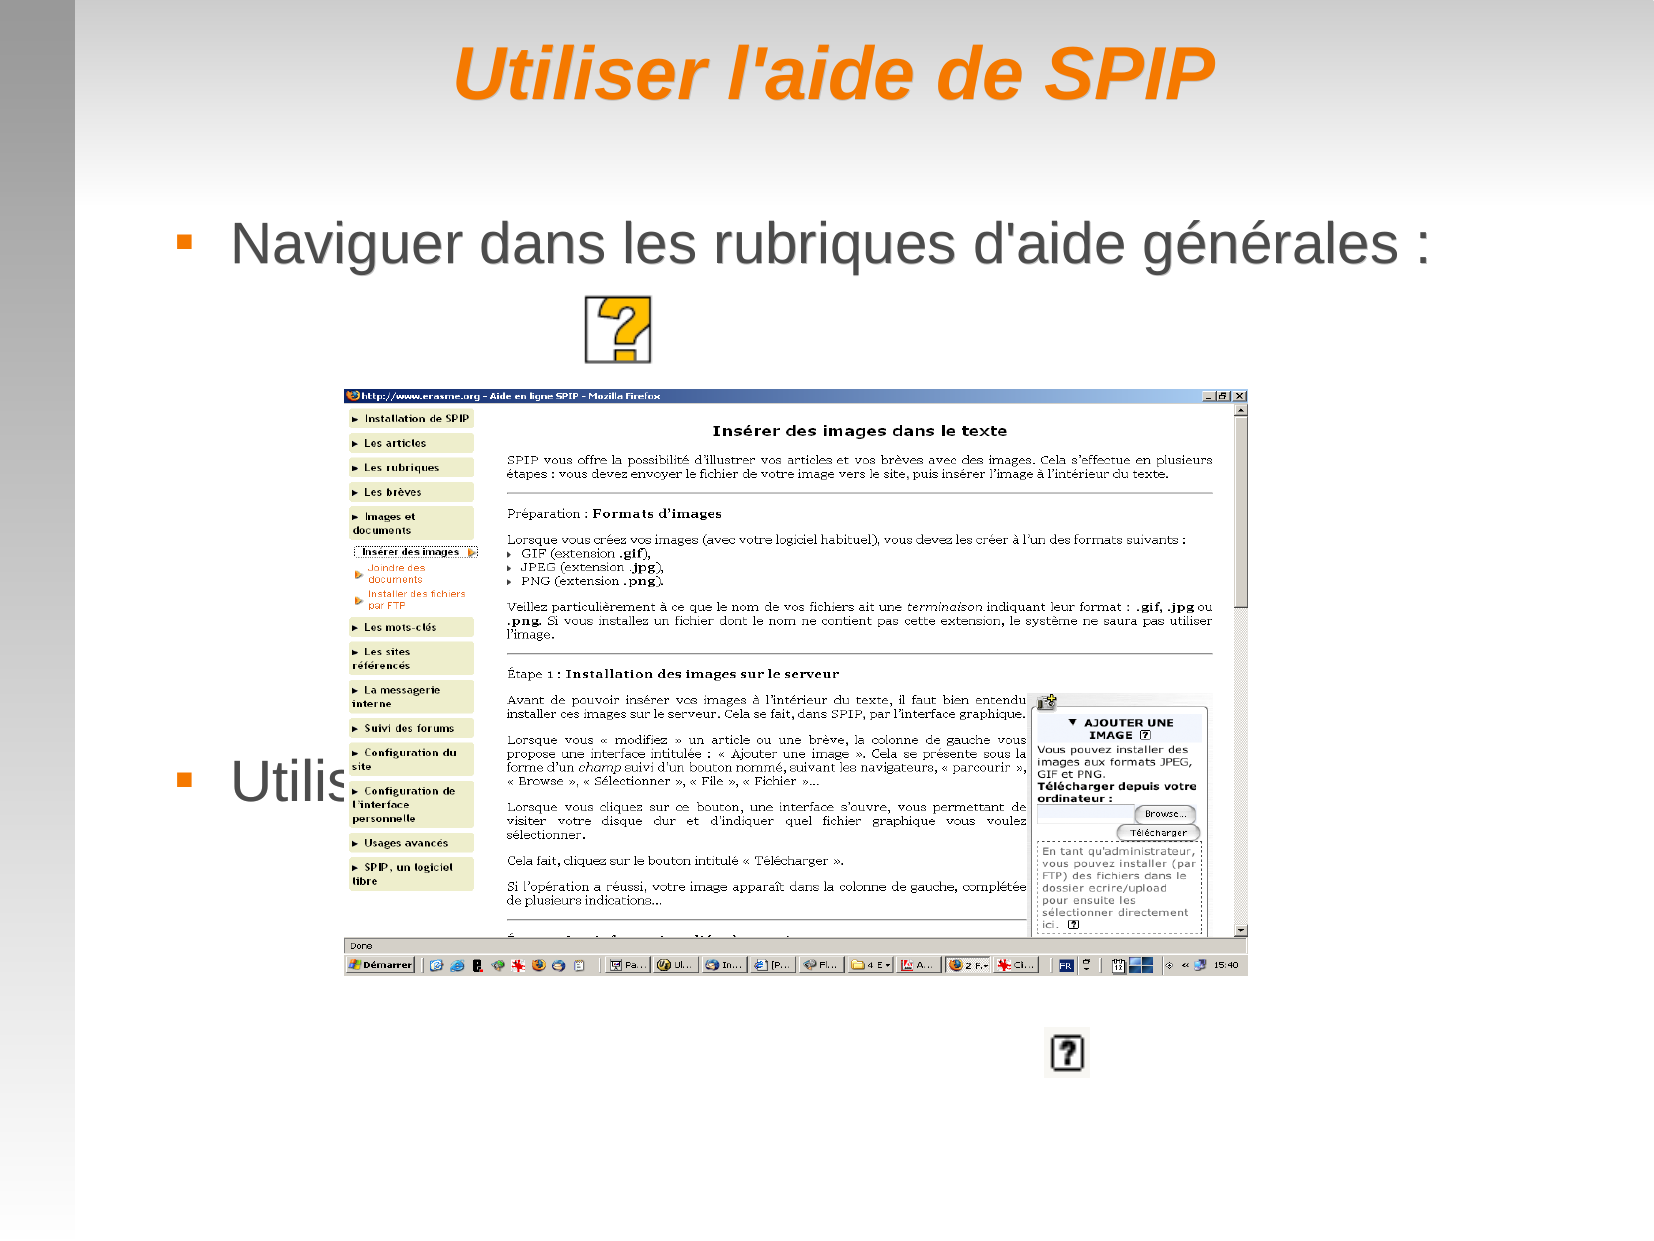

# Utiliser l'aide de SPIP
Naviguer dans les rubriques d'aide générales :
Utiliser l'aide contextuelle :